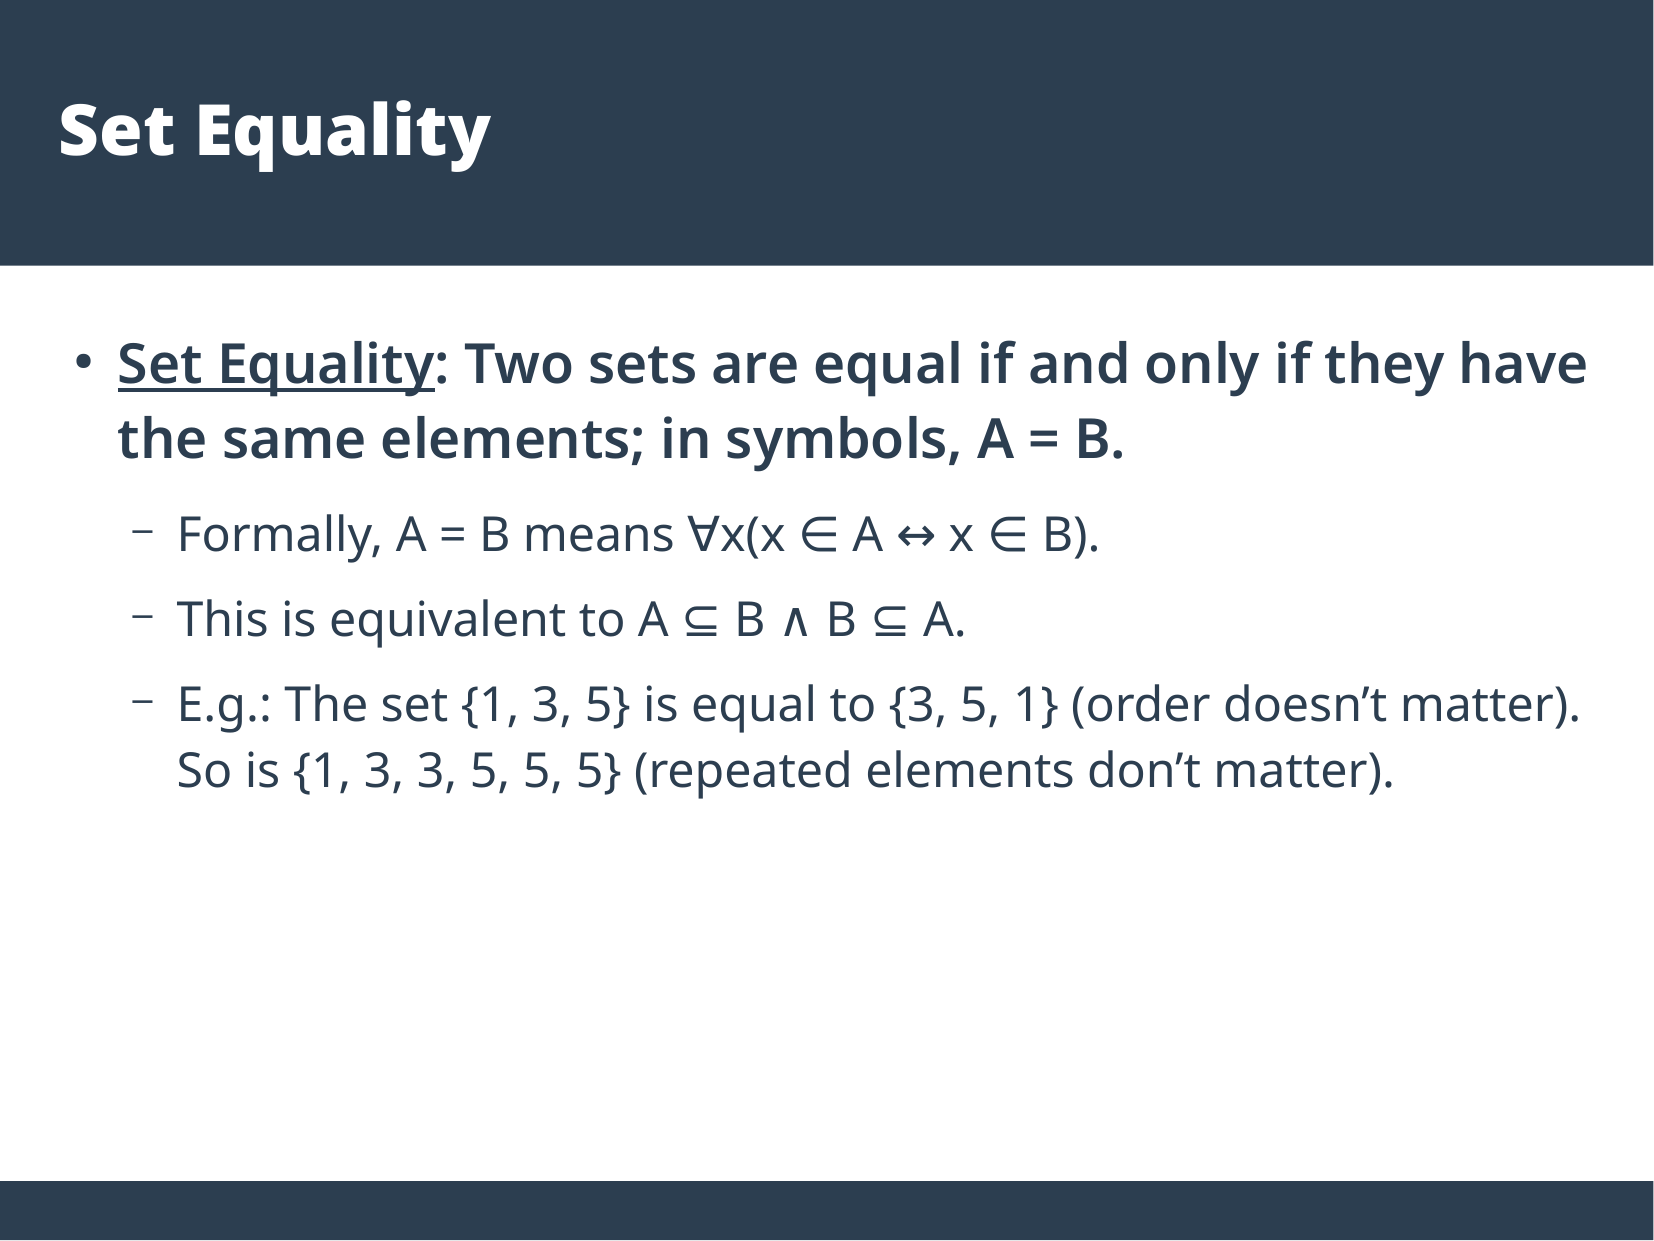

# Set Equality
Set Equality: Two sets are equal if and only if they have the same elements; in symbols, A = B.
Formally, A = B means ∀x(x ∈ A ↔ x ∈ B).
This is equivalent to A ⊆ B ∧ B ⊆ A.
E.g.: The set {1, 3, 5} is equal to {3, 5, 1} (order doesn’t matter). So is {1, 3, 3, 5, 5, 5} (repeated elements don’t matter).